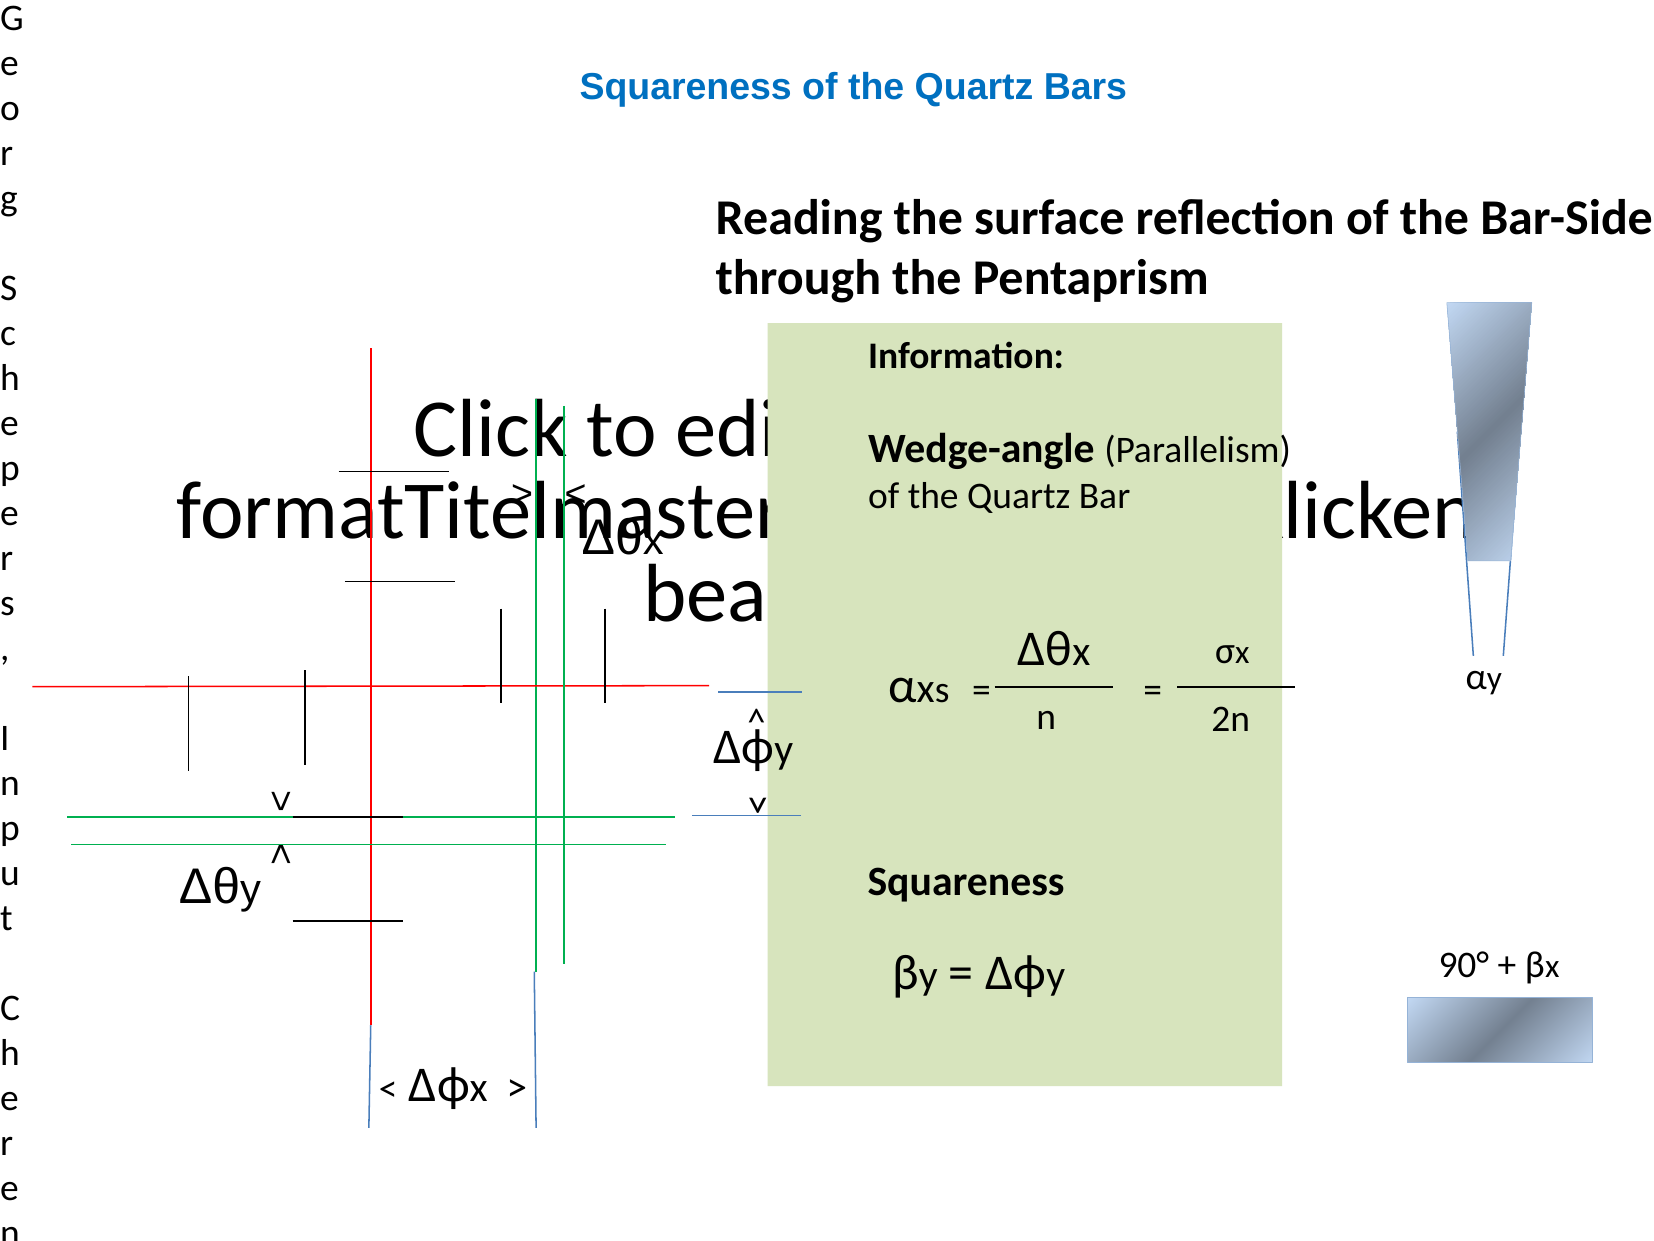

Georg Schepers, Input Cherenkov Session PANDA Week 17.03.2015
Squareness of the Quartz Bars
Reading the surface reflection of the Bar-Sides
through the Pentaprism
Information:
Wedge-angle (Parallelism)
of the Quartz Bar
> <
Δθx
> <
Δθy
Δθx
σx
αy
αxs = =
n
2n
Δϕy
< >
Squareness
βy = Δϕy
90° + βx
< Δϕx >